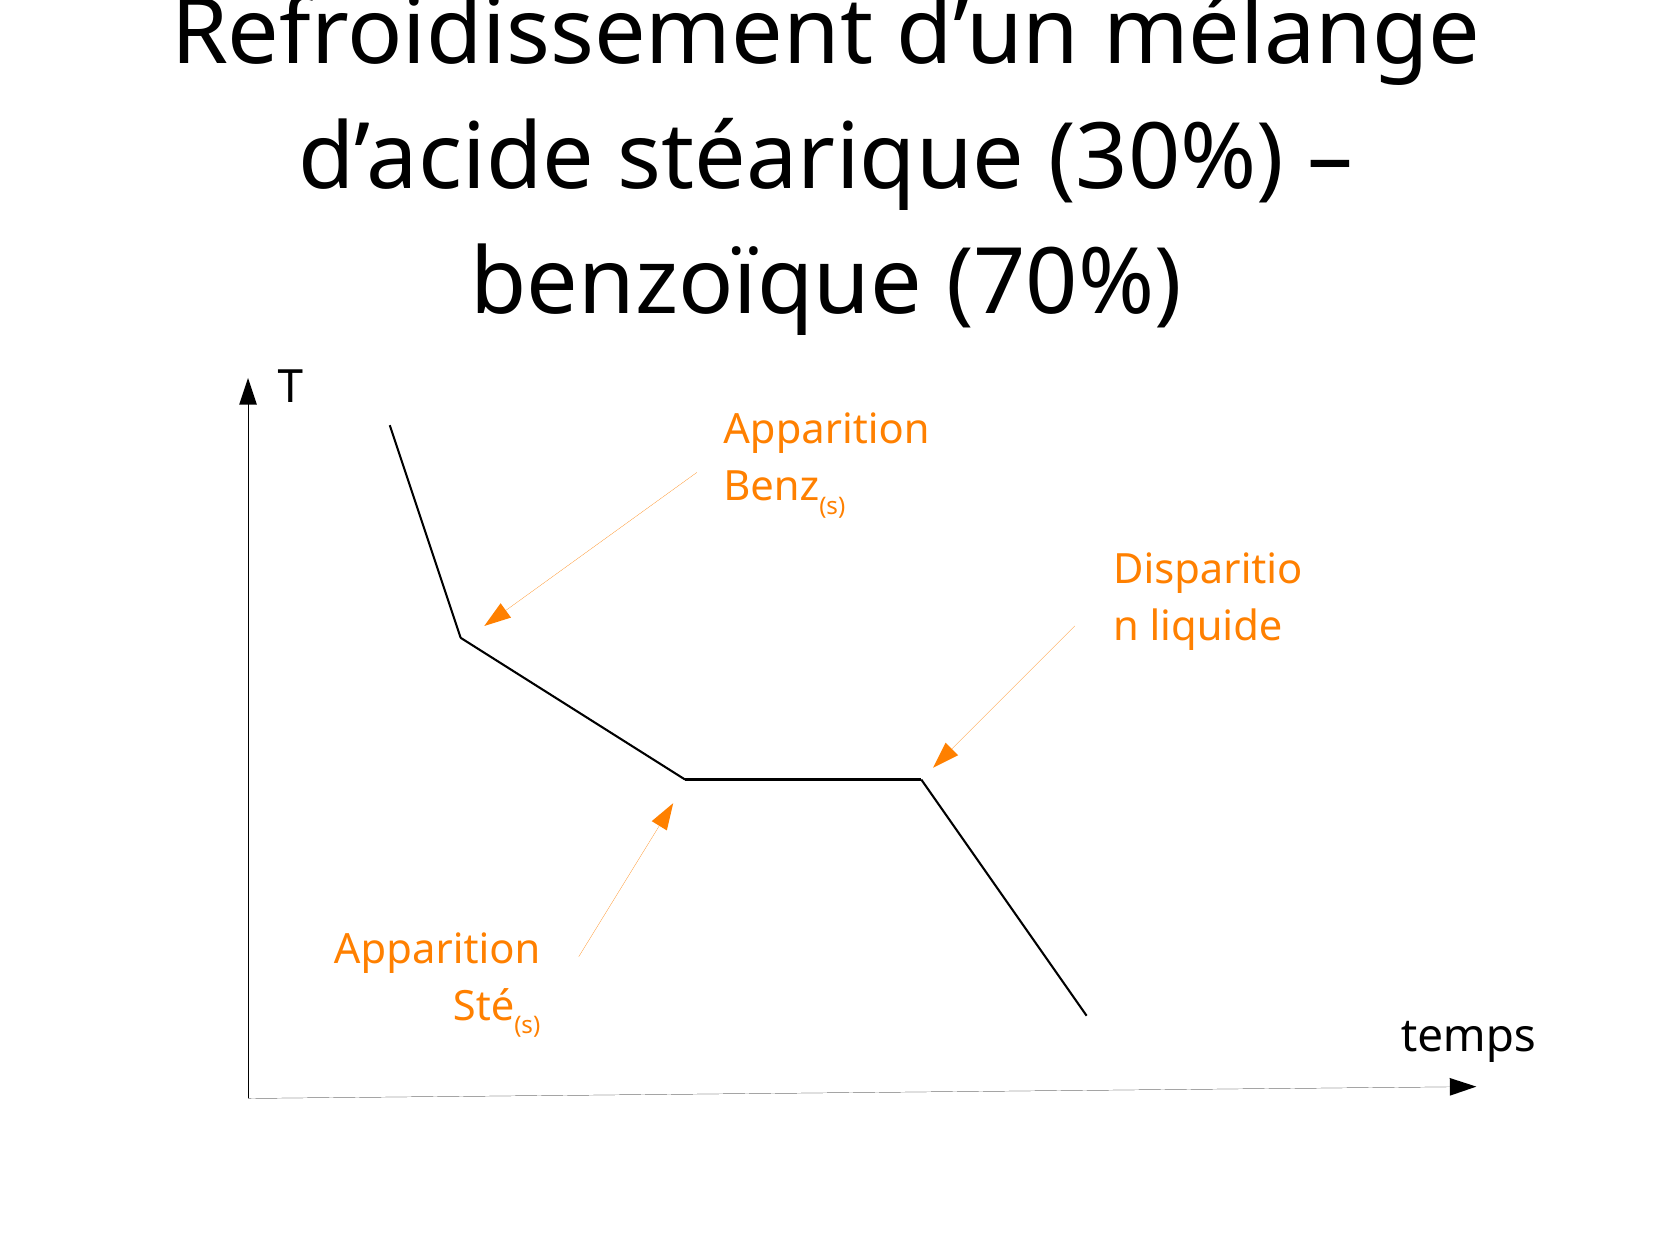

# Refroidissement d’un mélange d’acide stéarique (30%) – benzoïque (70%)
T
Apparition Benz(s)
Disparition liquide
Apparition Sté(s)
temps